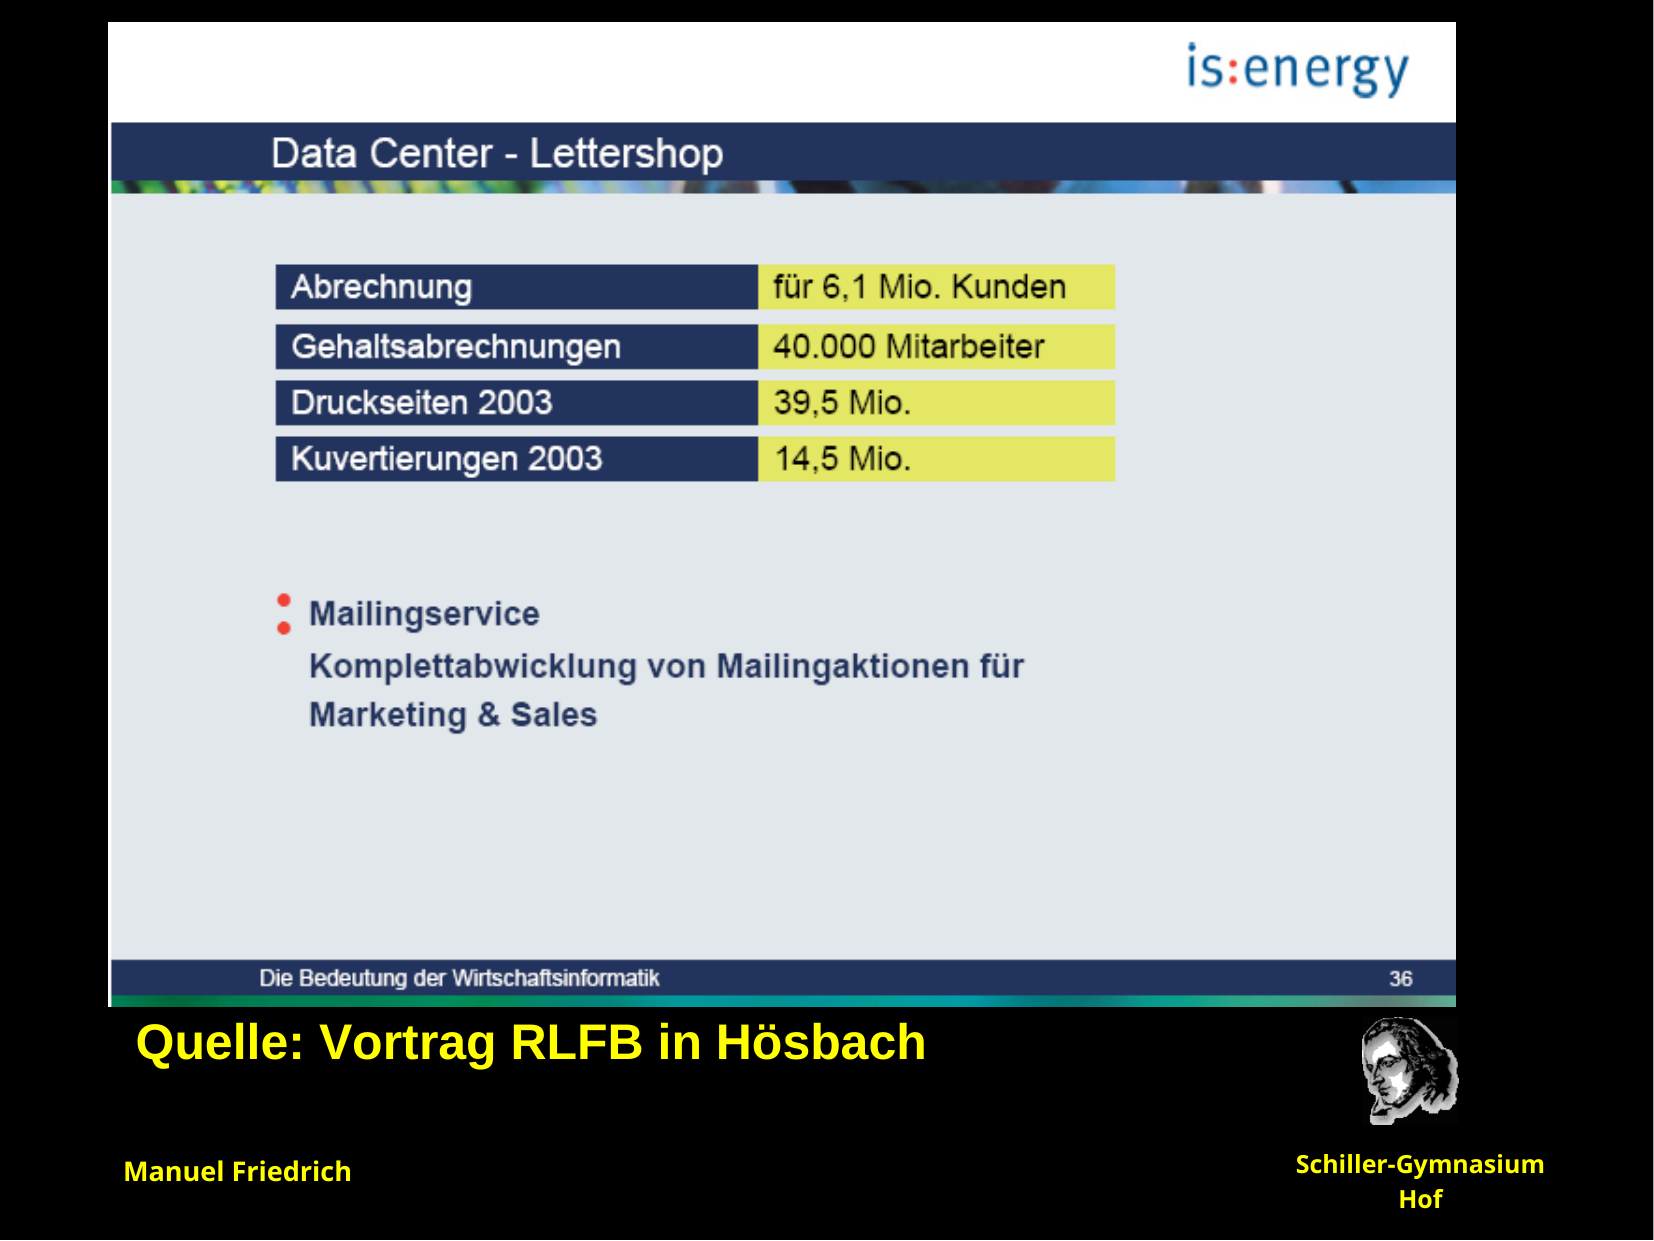

Quelle: Vortrag RLFB in Hösbach
Schiller-Gymnasium
Hof
Manuel Friedrich